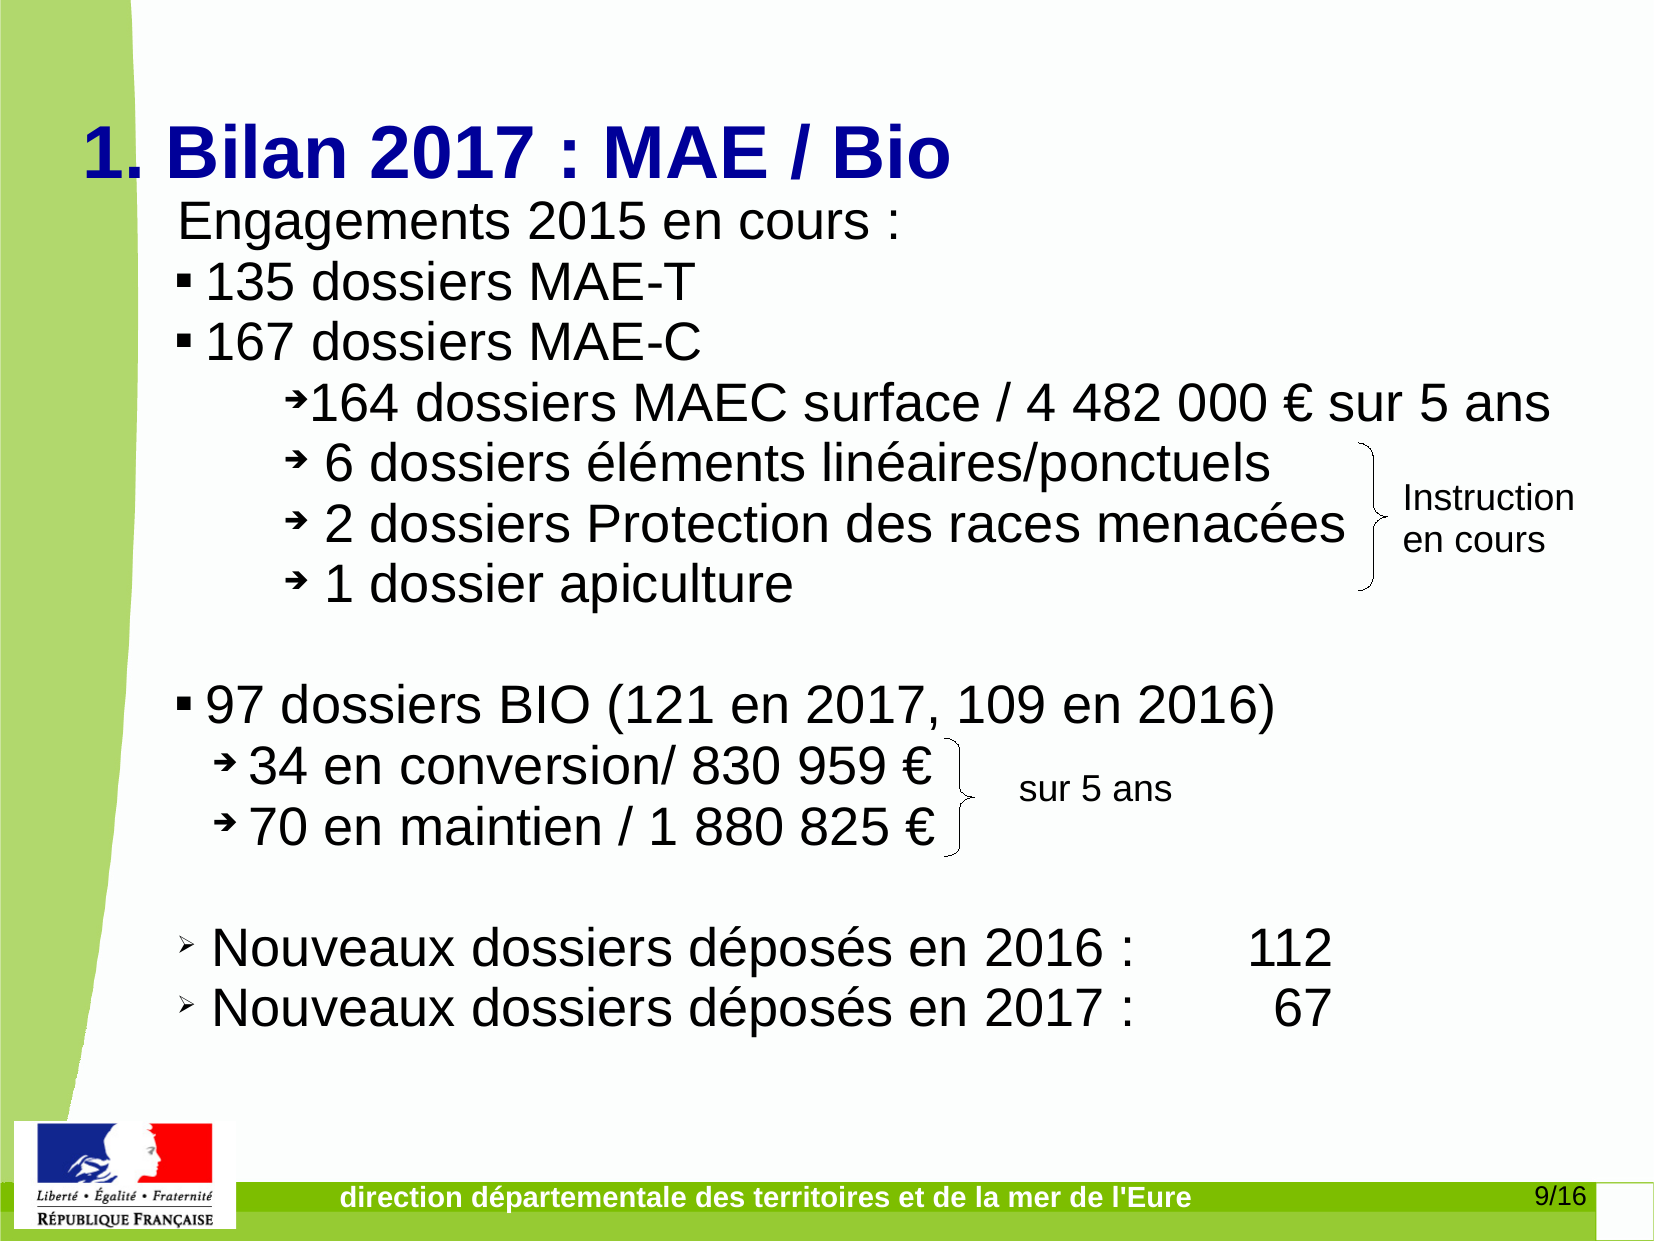

# 1. Bilan 2017 : MAE / Bio
Engagements 2015 en cours :
 135 dossiers MAE-T
 167 dossiers MAE-C
164 dossiers MAEC surface / 4 482 000 € sur 5 ans
 6 dossiers éléments linéaires/ponctuels
 2 dossiers Protection des races menacées
 1 dossier apiculture
 97 dossiers BIO (121 en 2017, 109 en 2016)
34 en conversion/ 830 959 €
70 en maintien / 1 880 825 €
 Nouveaux dossiers déposés en 2016 : 	112
 Nouveaux dossiers déposés en 2017 : 	67
Instruction en cours
sur 5 ans